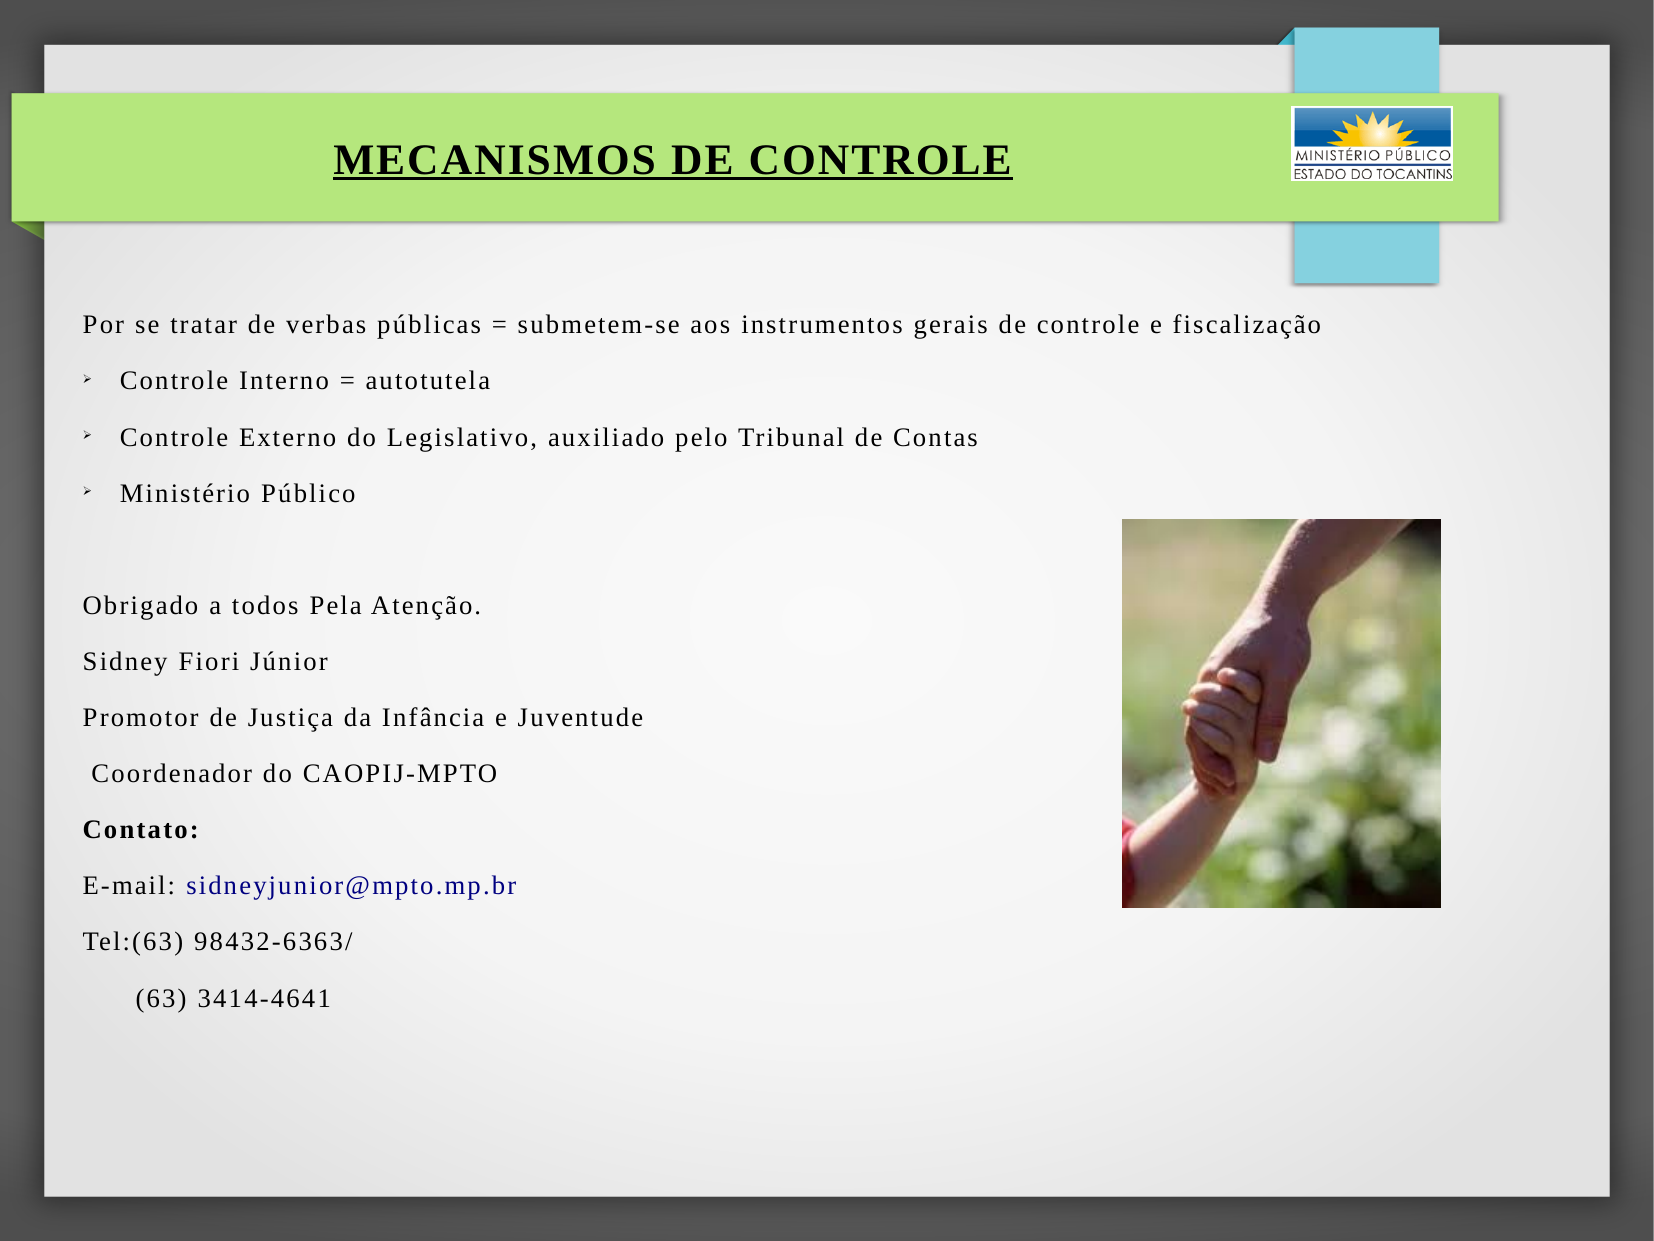

# MECANISMOS DE CONTROLE
Por se tratar de verbas públicas = submetem-se aos instrumentos gerais de controle e fiscalização
 Controle Interno = autotutela
 Controle Externo do Legislativo, auxiliado pelo Tribunal de Contas
 Ministério Público
Obrigado a todos Pela Atenção.
Sidney Fiori Júnior
Promotor de Justiça da Infância e Juventude
 Coordenador do CAOPIJ-MPTO
Contato:
E-mail: sidneyjunior@mpto.mp.br
Tel:(63) 98432-6363/
 (63) 3414-4641